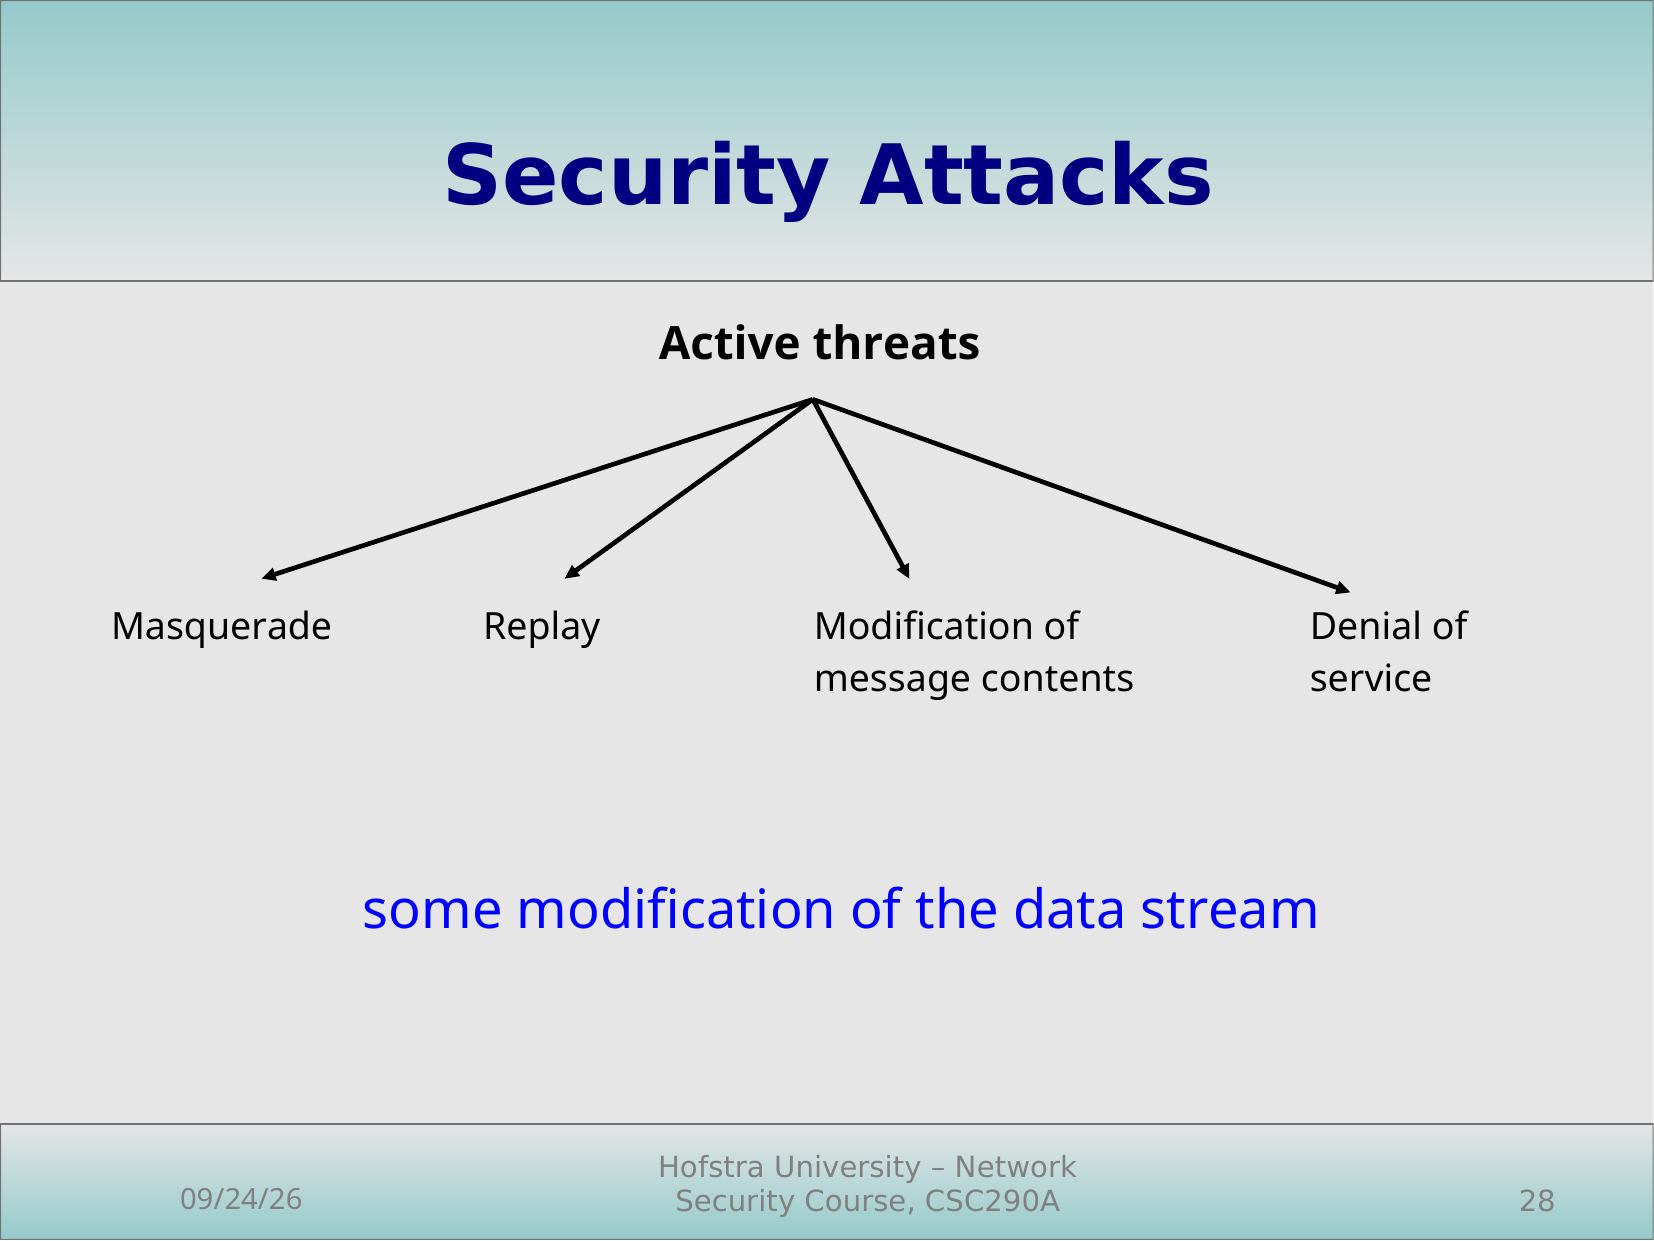

# Security Attacks
Active threats
Masquerade
Replay
Modification of message contents
Denial of
service
 some modification of the data stream
28